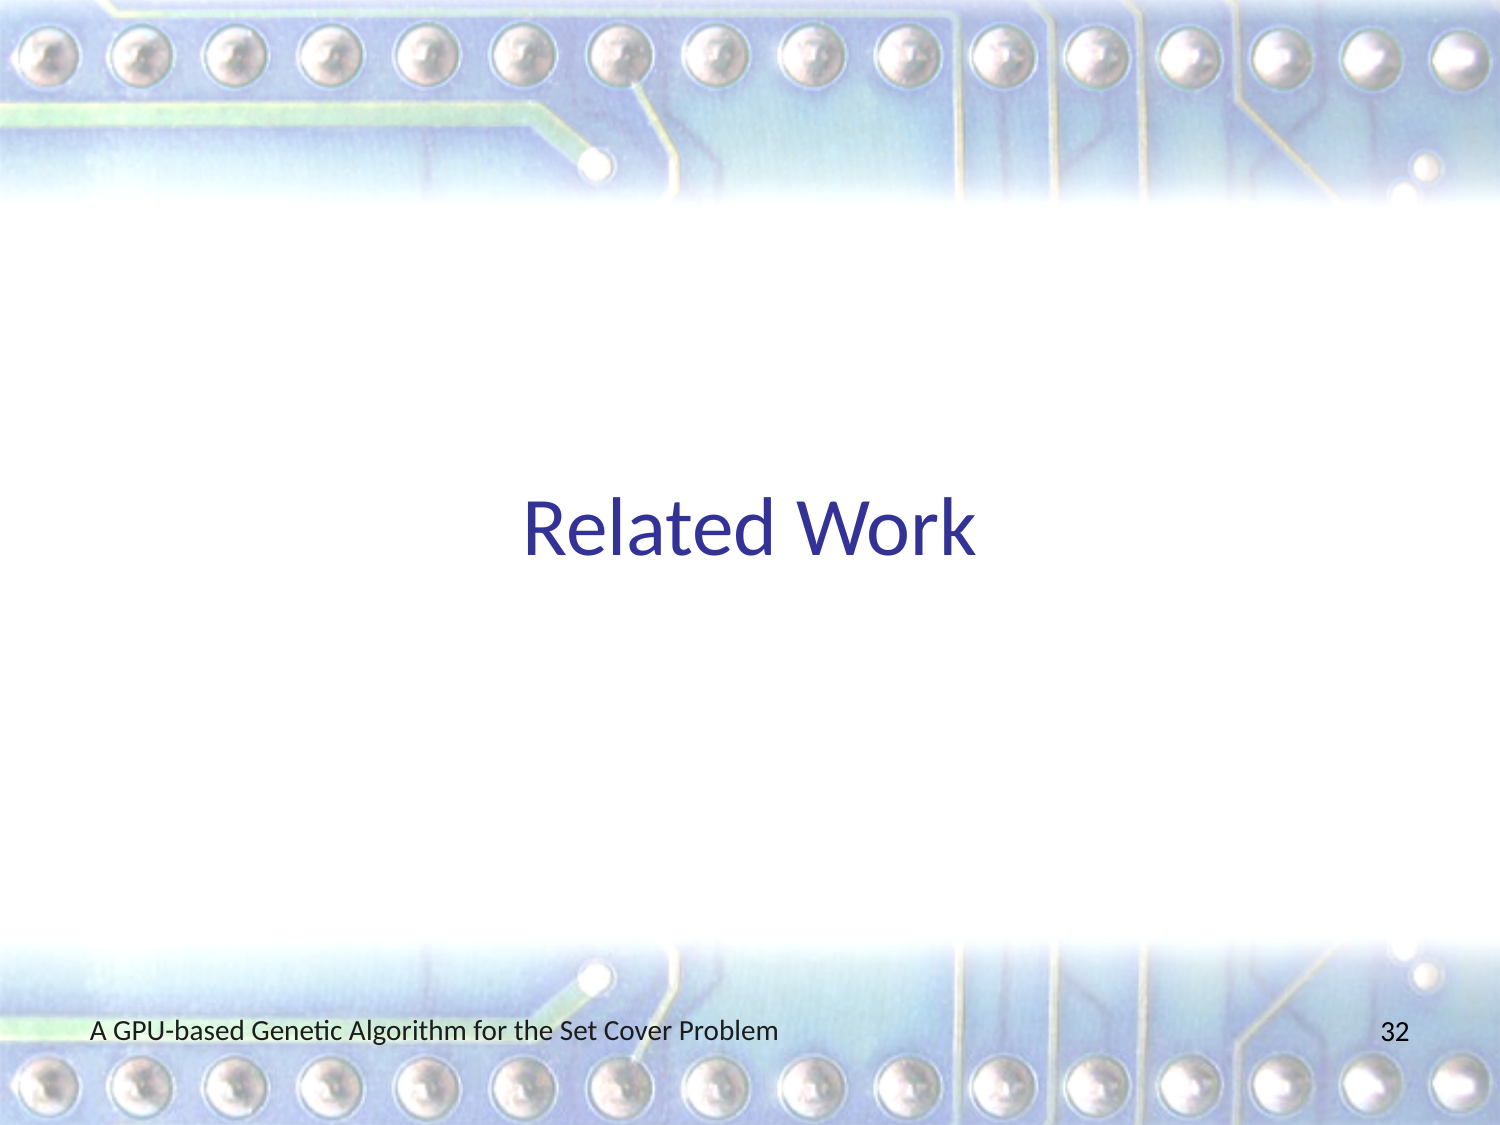

# Related Work
A GPU-based Genetic Algorithm for the Set Cover Problem
32